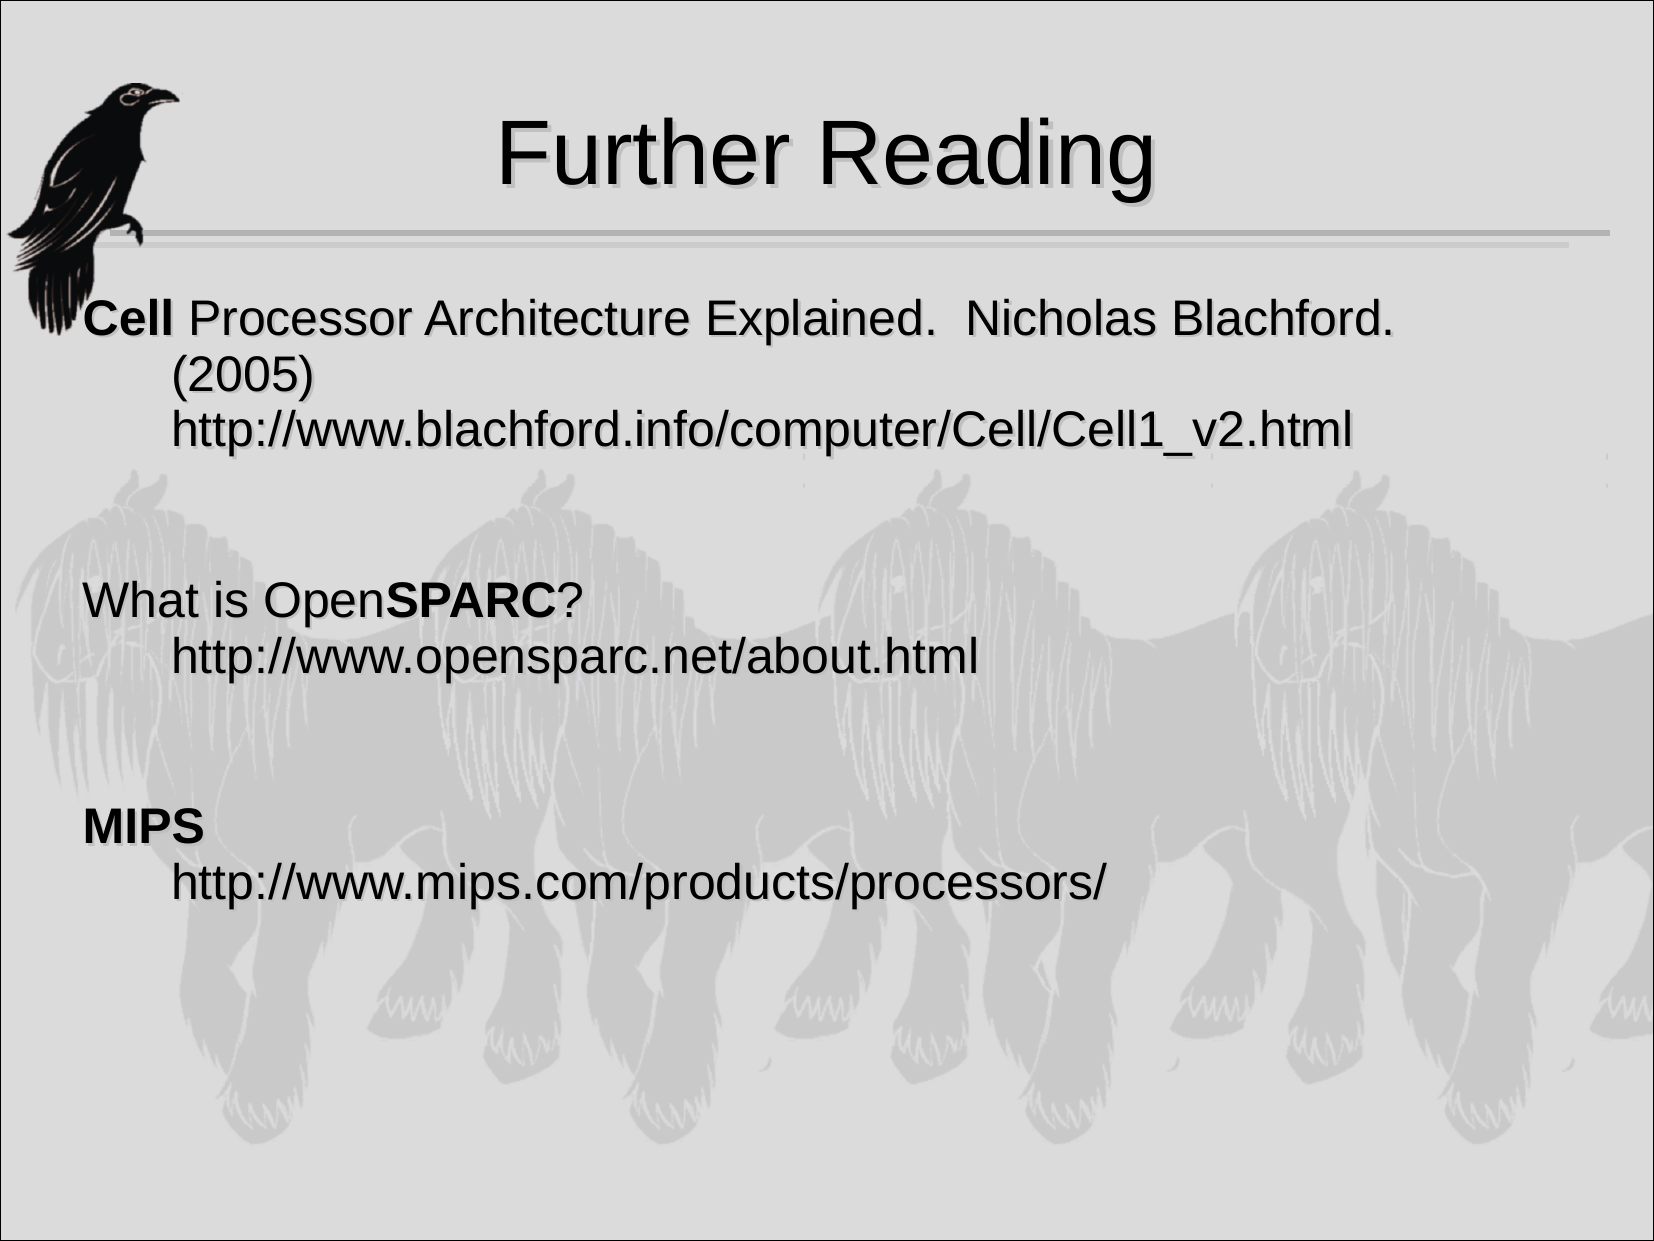

# Further Reading
Cell Processor Architecture Explained. Nicholas Blachford. (2005)
http://www.blachford.info/computer/Cell/Cell1_v2.html
What is OpenSPARC?
http://www.opensparc.net/about.html
MIPS
http://www.mips.com/products/processors/